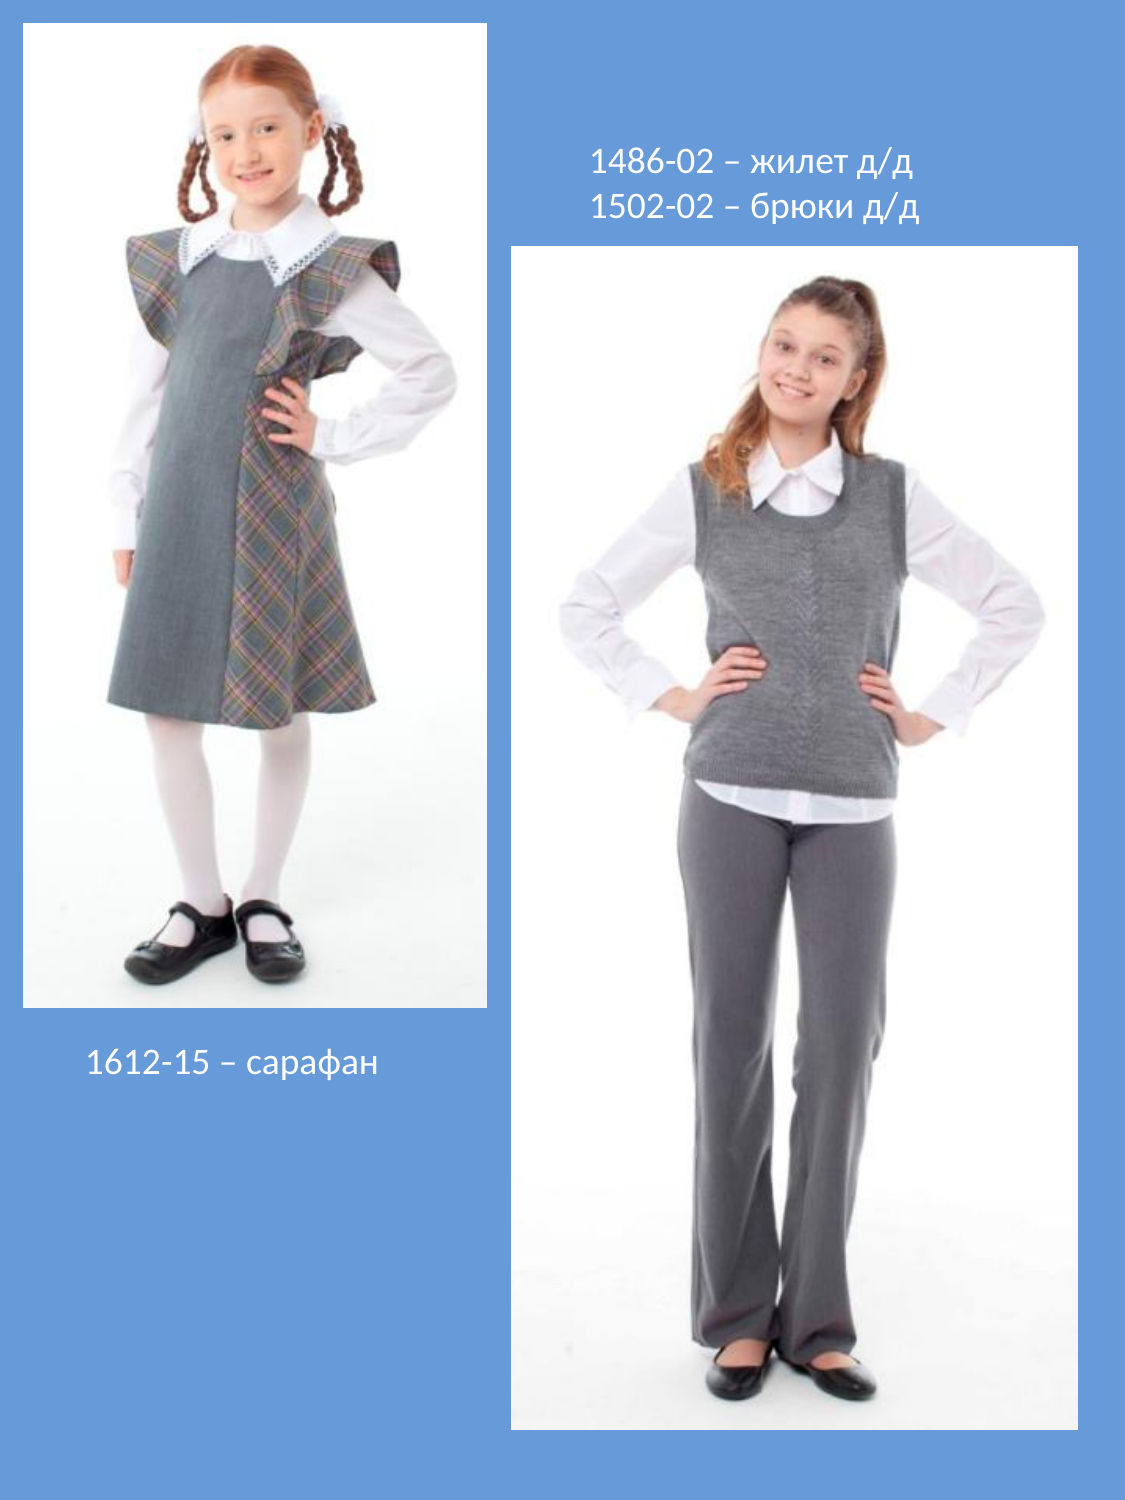

1486-02 – жилет д/д
1502-02 – брюки д/д
1612-15 – сарафан